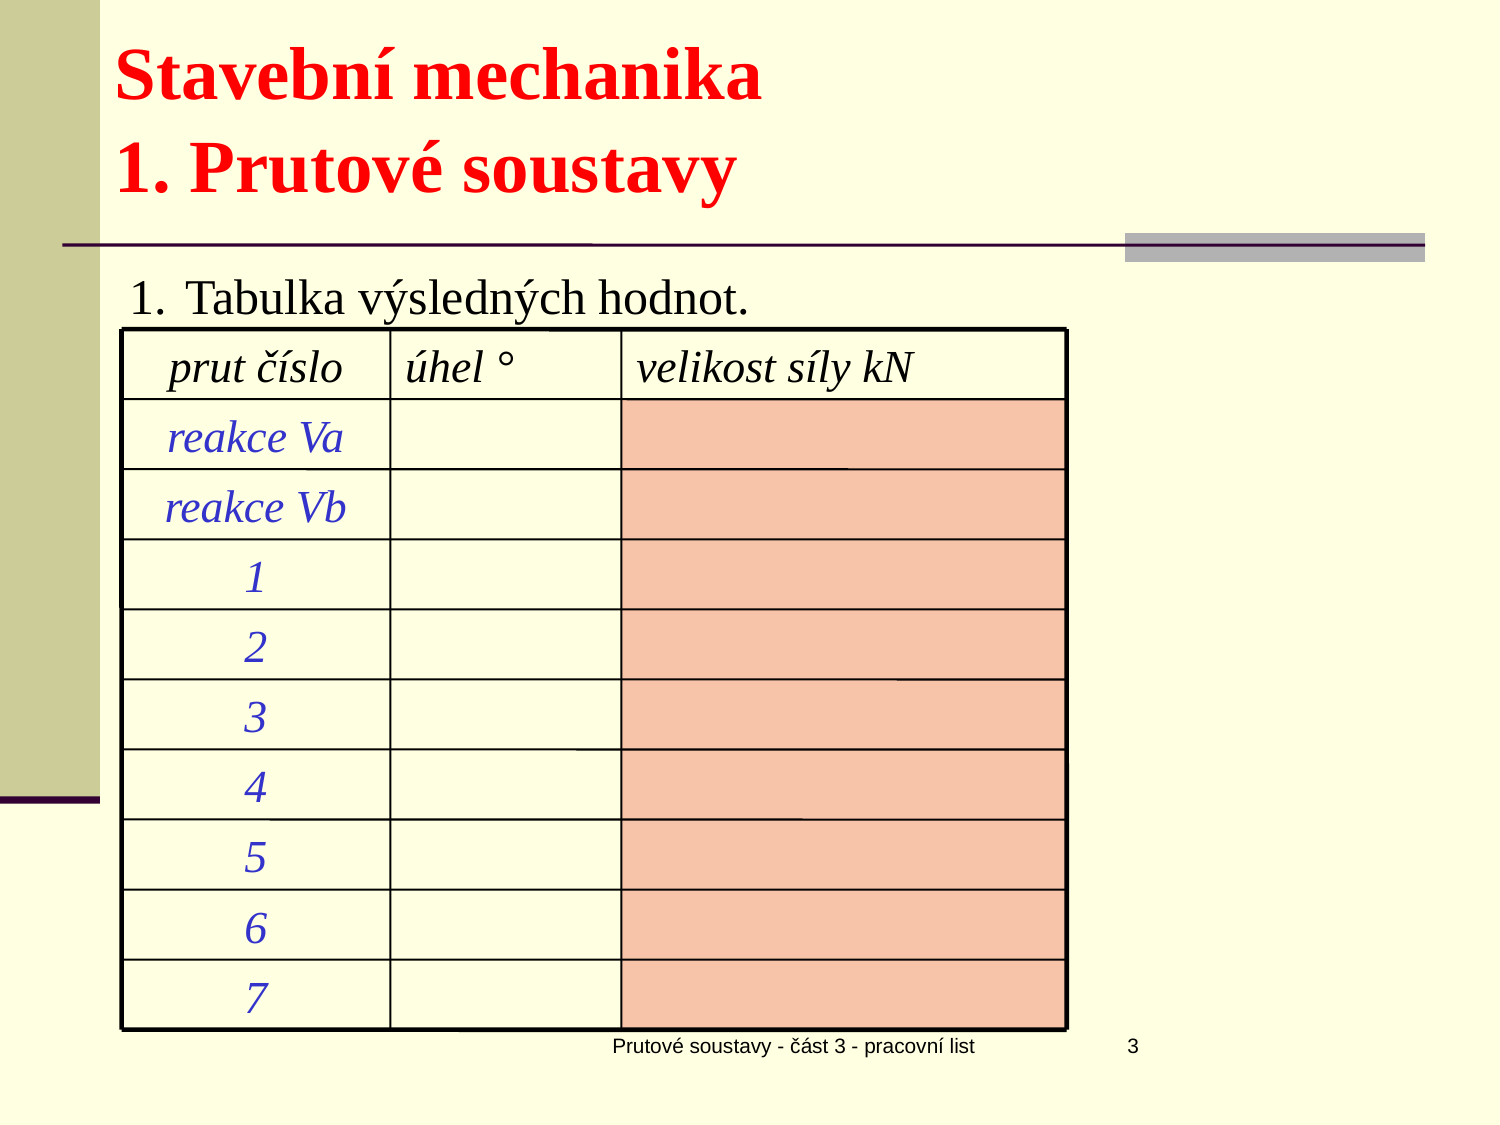

Stavební mechanika
1. Prutové soustavy
Tabulka výsledných hodnot.
prut číslo
úhel °
velikost síly kN
reakce Va
reakce Vb
1
2
3
4
5
6
7
Prutové soustavy - část 3 - pracovní list